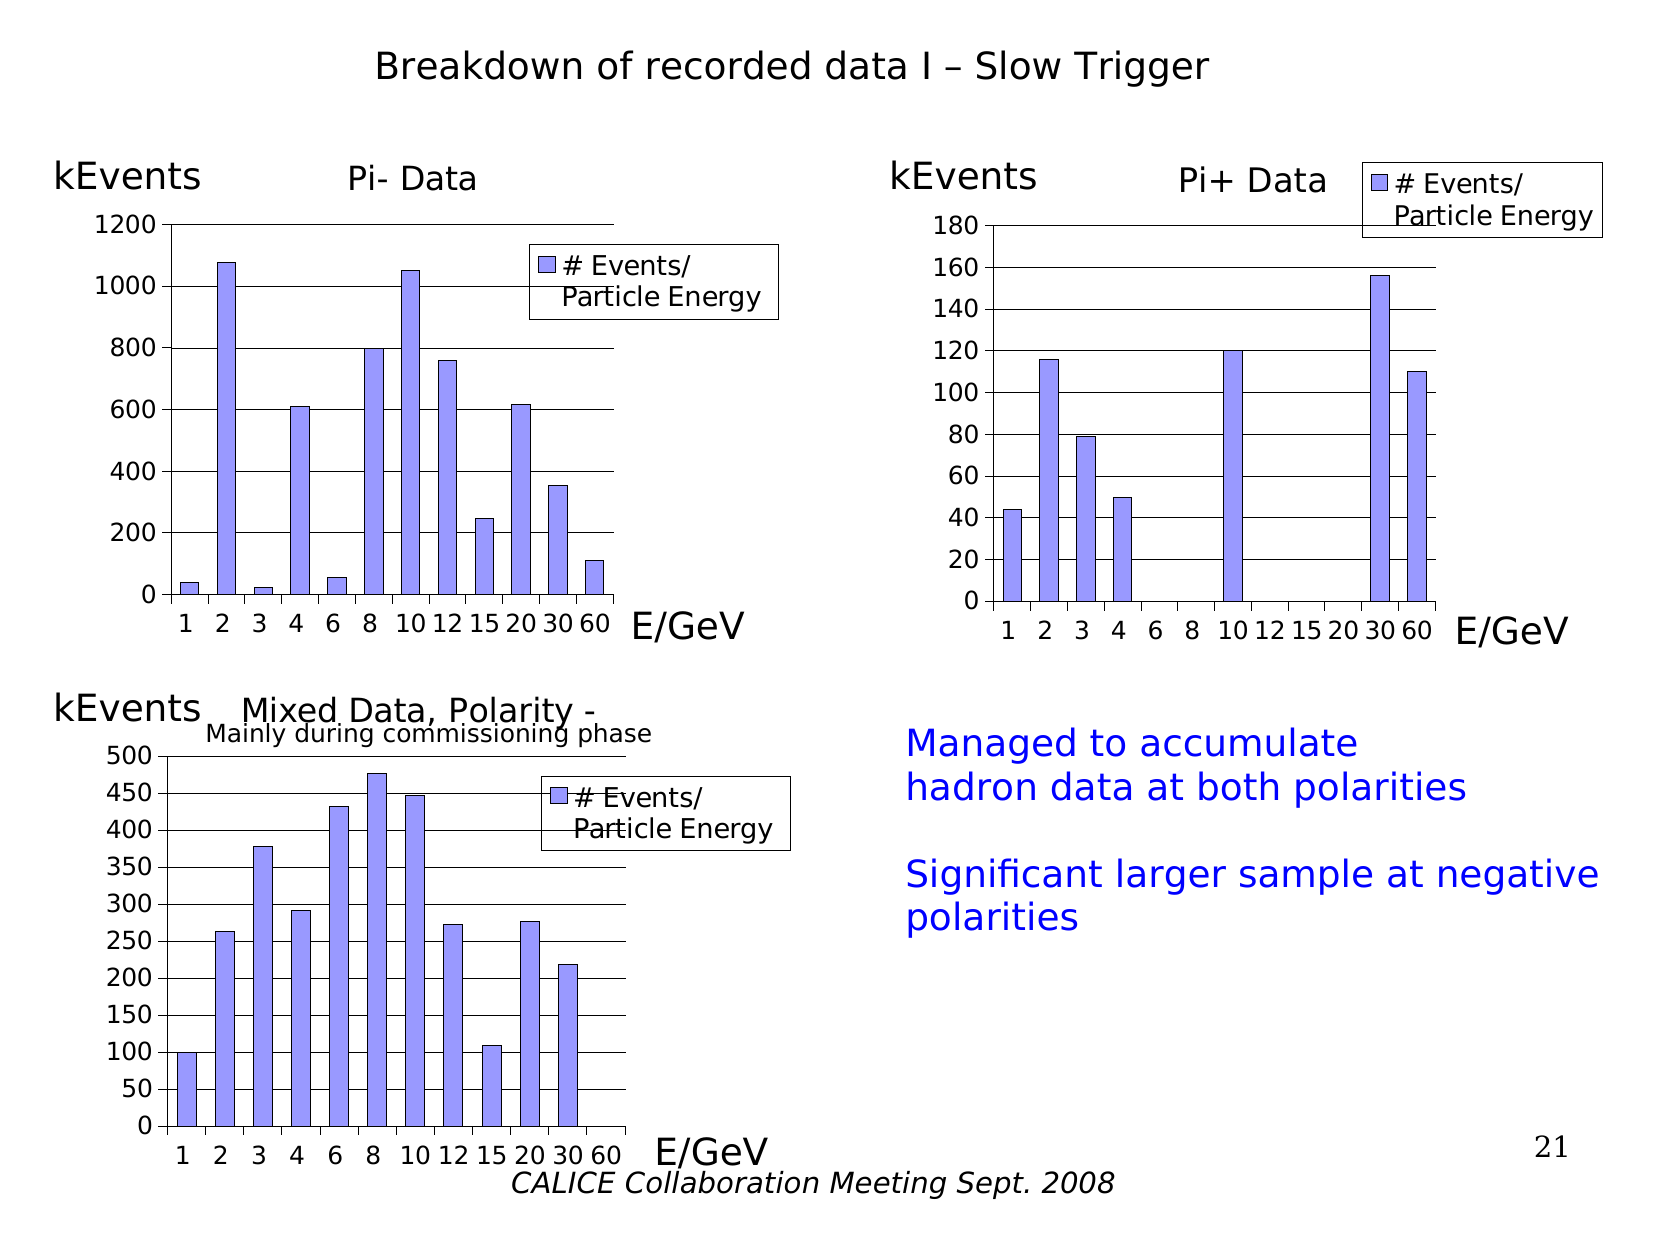

Breakdown of recorded data I – Slow Trigger
### Chart: Pi- Data
| Category | # Events/Particle Energy |
|---|---|
| 1 | 39.0 |
| 2 | 1076.0 |
| 3 | 22.0 |
| 4 | 611.0 |
| 6 | 55.0 |
| 8 | 798.0 |
| 10 | 1053.0 |
| 12 | 761.0 |
| 15 | 248.0 |
| 20 | 616.0 |
| 30 | 353.0 |
| 60 | 111.0 |
### Chart: Pi+ Data
| Category | # Events/Particle Energy |
|---|---|
| 1 | 44.0 |
| 2 | 116.0 |
| 3 | 79.0 |
| 4 | 50.0 |
| 6 | 0.0 |
| 8 | 0.0 |
| 10 | 120.0 |
| 12 | 0.0 |
| 15 | 0.0 |
| 20 | 0.0 |
| 30 | 156.0 |
| 60 | 110.0 |kEvents
kEvents
E/GeV
E/GeV
### Chart: Mixed Data, Polarity -
| Category | # Events/Particle Energy |
|---|---|
| 1 | 100.0 |
| 2 | 263.0 |
| 3 | 378.0 |
| 4 | 292.0 |
| 6 | 432.0 |
| 8 | 476.0 |
| 10 | 447.0 |
| 12 | 272.0 |
| 15 | 109.0 |
| 20 | 276.0 |
| 30 | 219.0 |
| 60 | 0.0 |kEvents
Mainly during commissioning phase
Managed to accumulate
hadron data at both polarities
Significant larger sample at negative
polarities
E/GeV
21